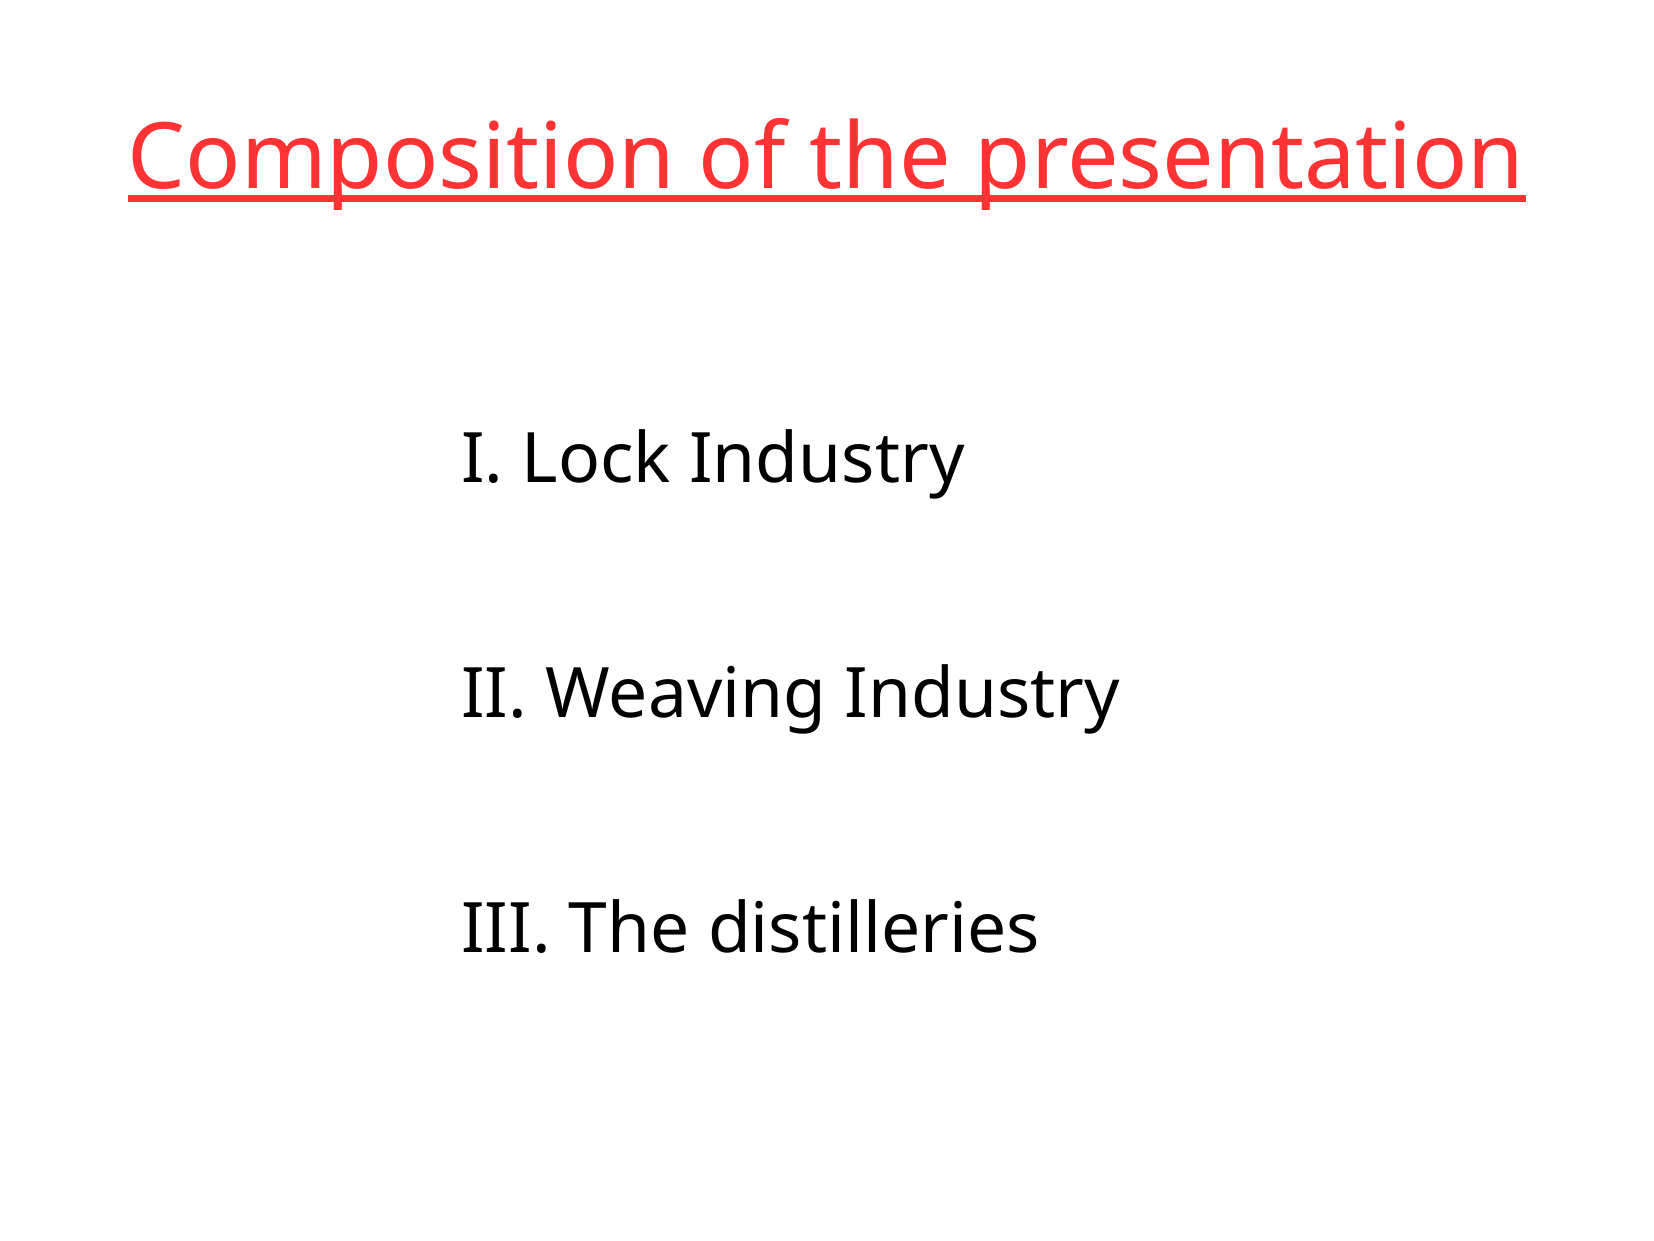

# Composition of the presentation
I. Lock Industry
II. Weaving Industry
III. The distilleries